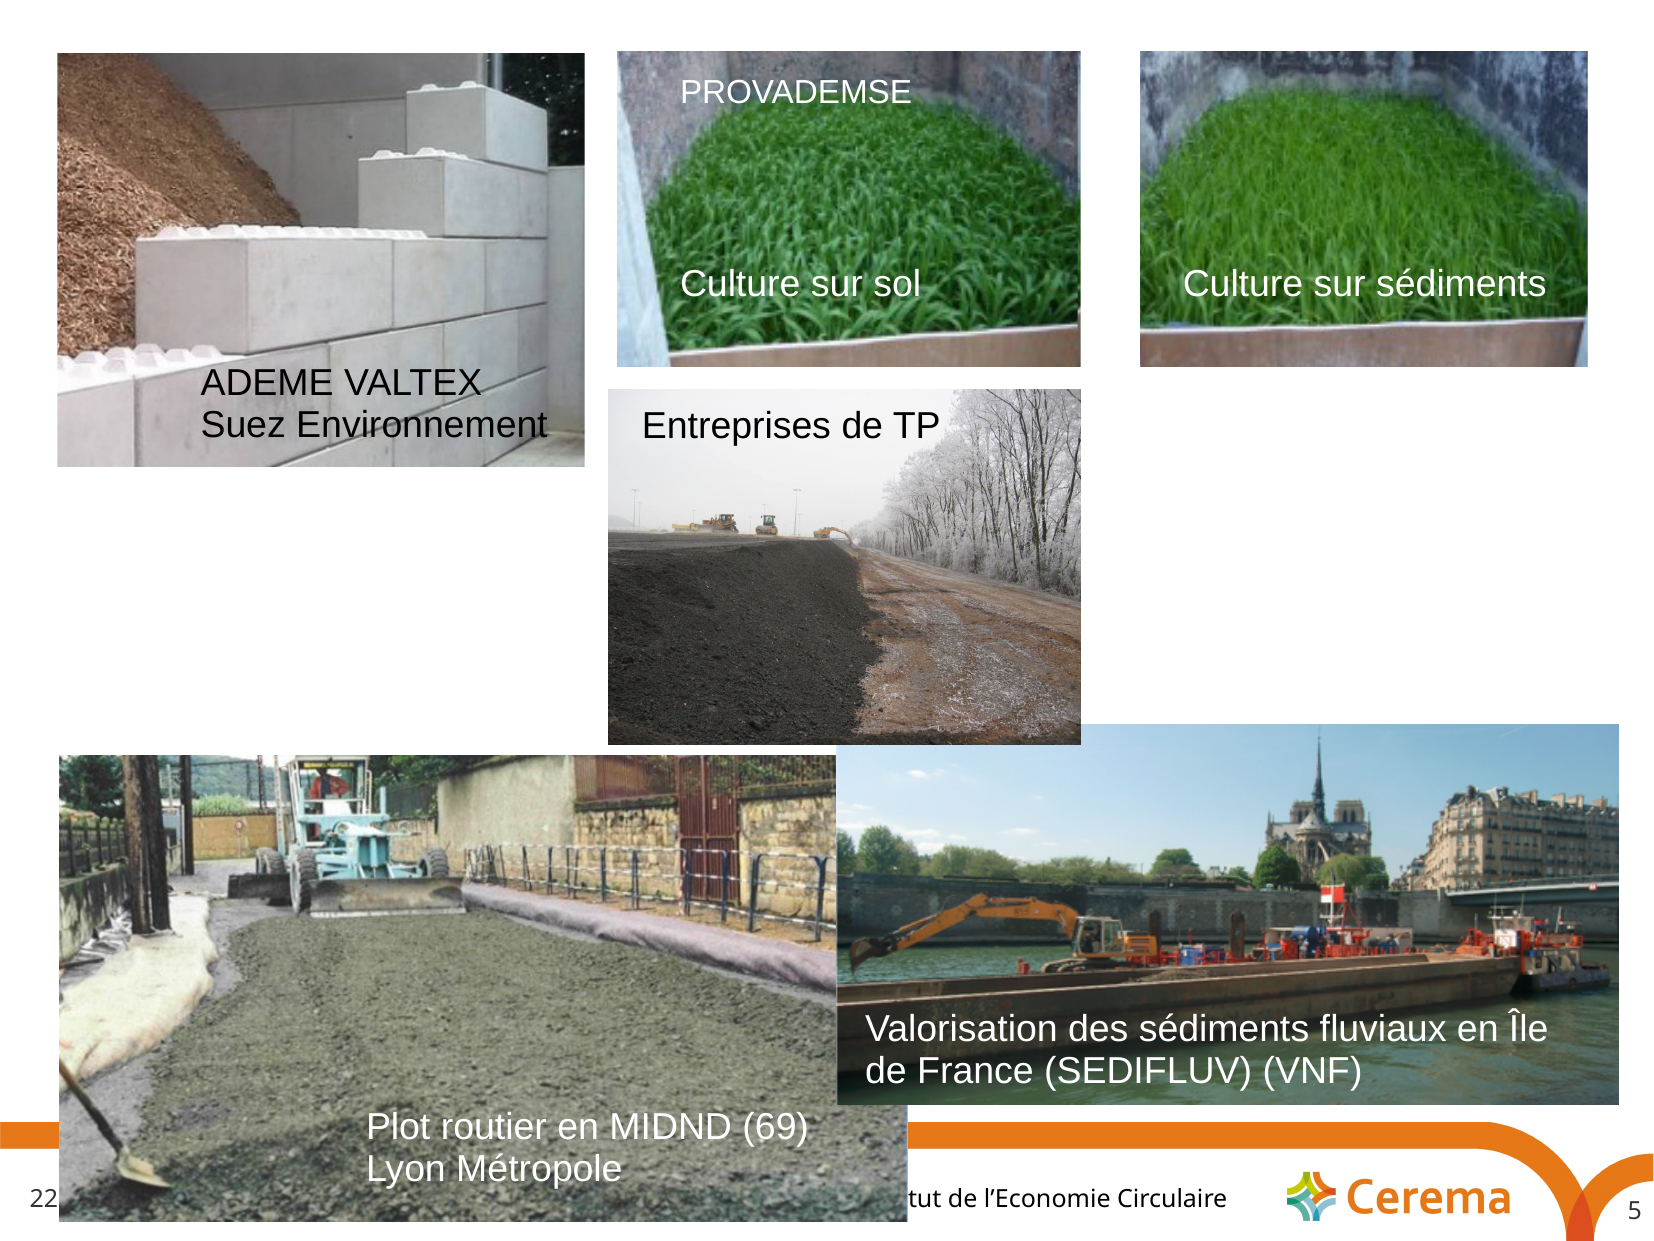

PROVADEMSE
Culture sur sol Culture sur sédiments
ADEME VALTEX
Suez Environnement
Entreprises de TP
Valorisation des sédiments fluviaux en Île de France (SEDIFLUV) (VNF)
Plot routier en MIDND (69)
Lyon Métropole
Titre de la présentation
5